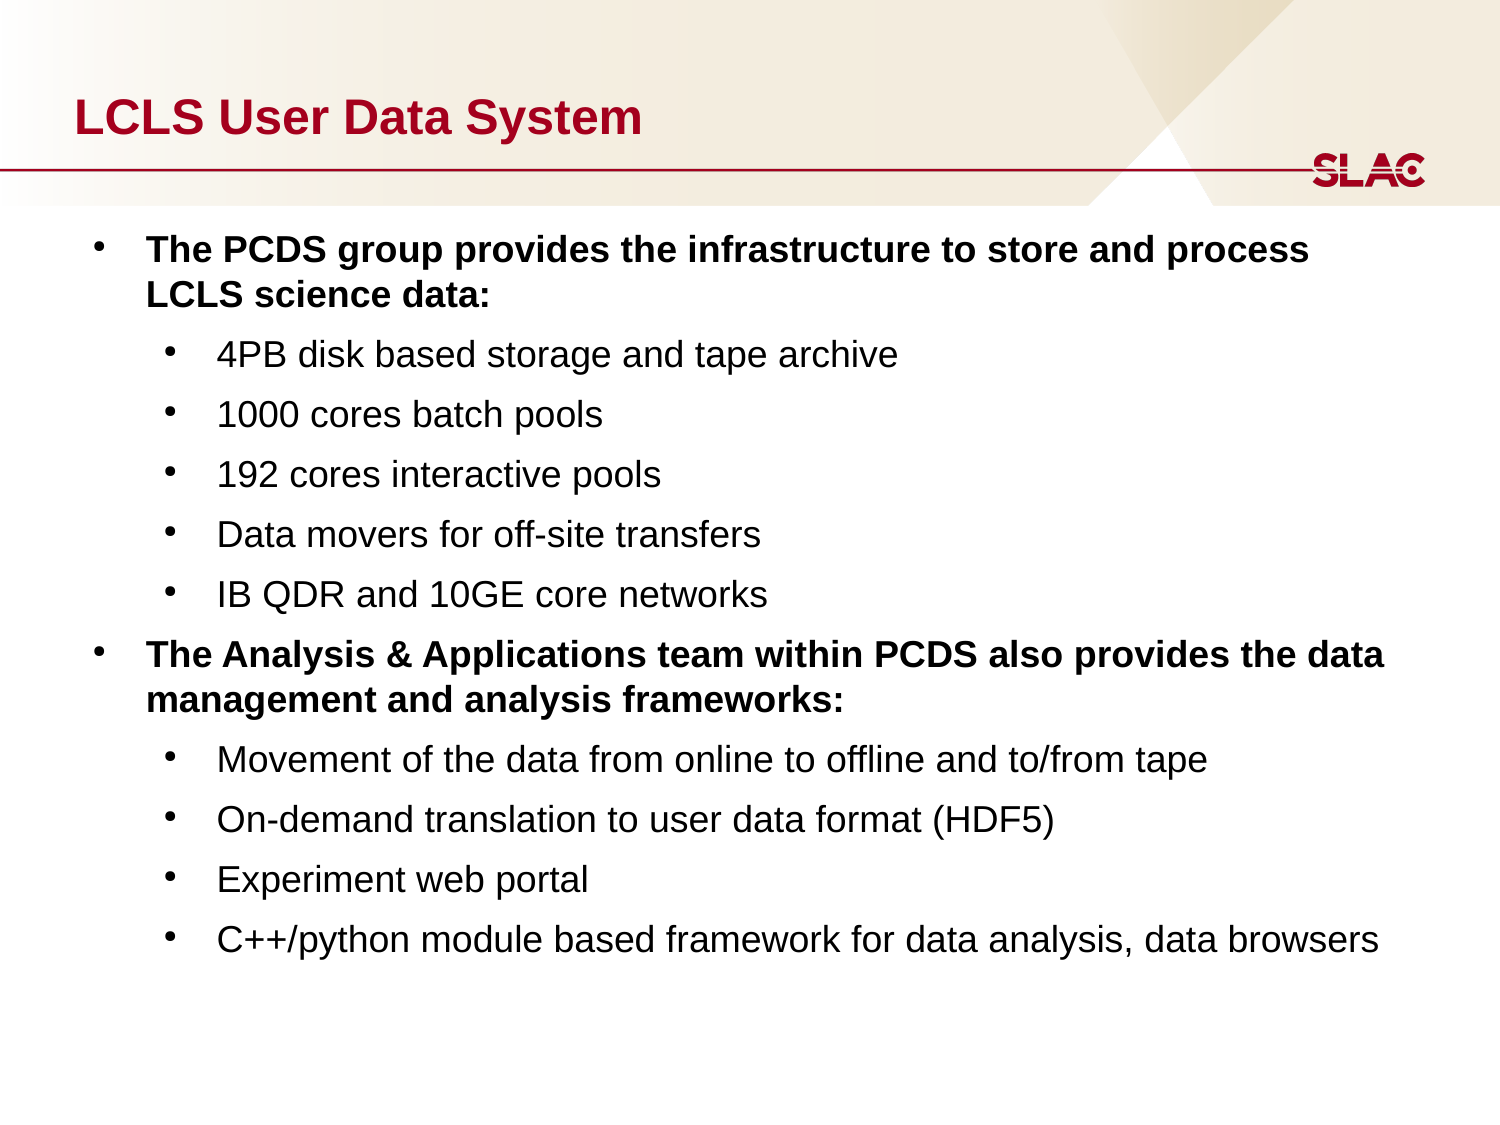

# LCLS User Data System
The PCDS group provides the infrastructure to store and process LCLS science data:
4PB disk based storage and tape archive
1000 cores batch pools
192 cores interactive pools
Data movers for off-site transfers
IB QDR and 10GE core networks
The Analysis & Applications team within PCDS also provides the data management and analysis frameworks:
Movement of the data from online to offline and to/from tape
On-demand translation to user data format (HDF5)
Experiment web portal
C++/python module based framework for data analysis, data browsers